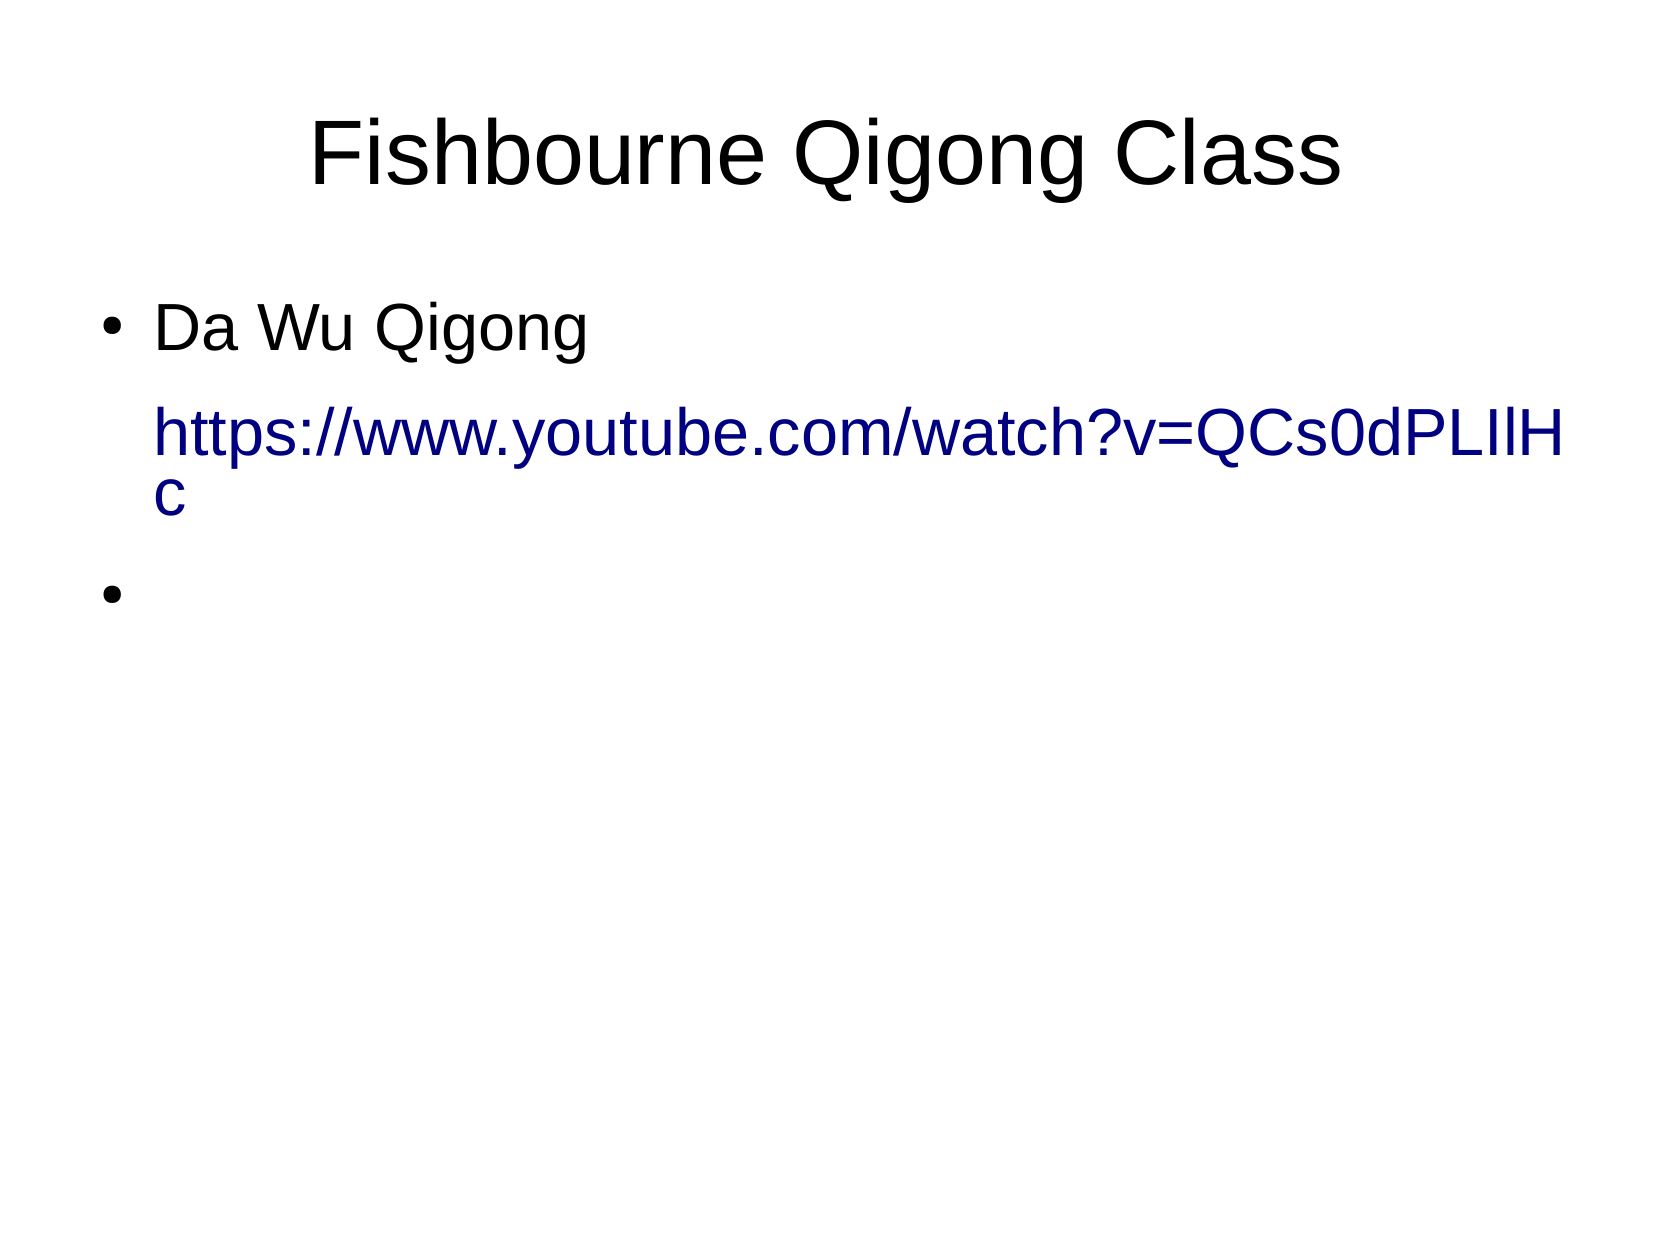

# Fishbourne Qigong Class
Da Wu Qigong
https://www.youtube.com/watch?v=QCs0dPLIlHc